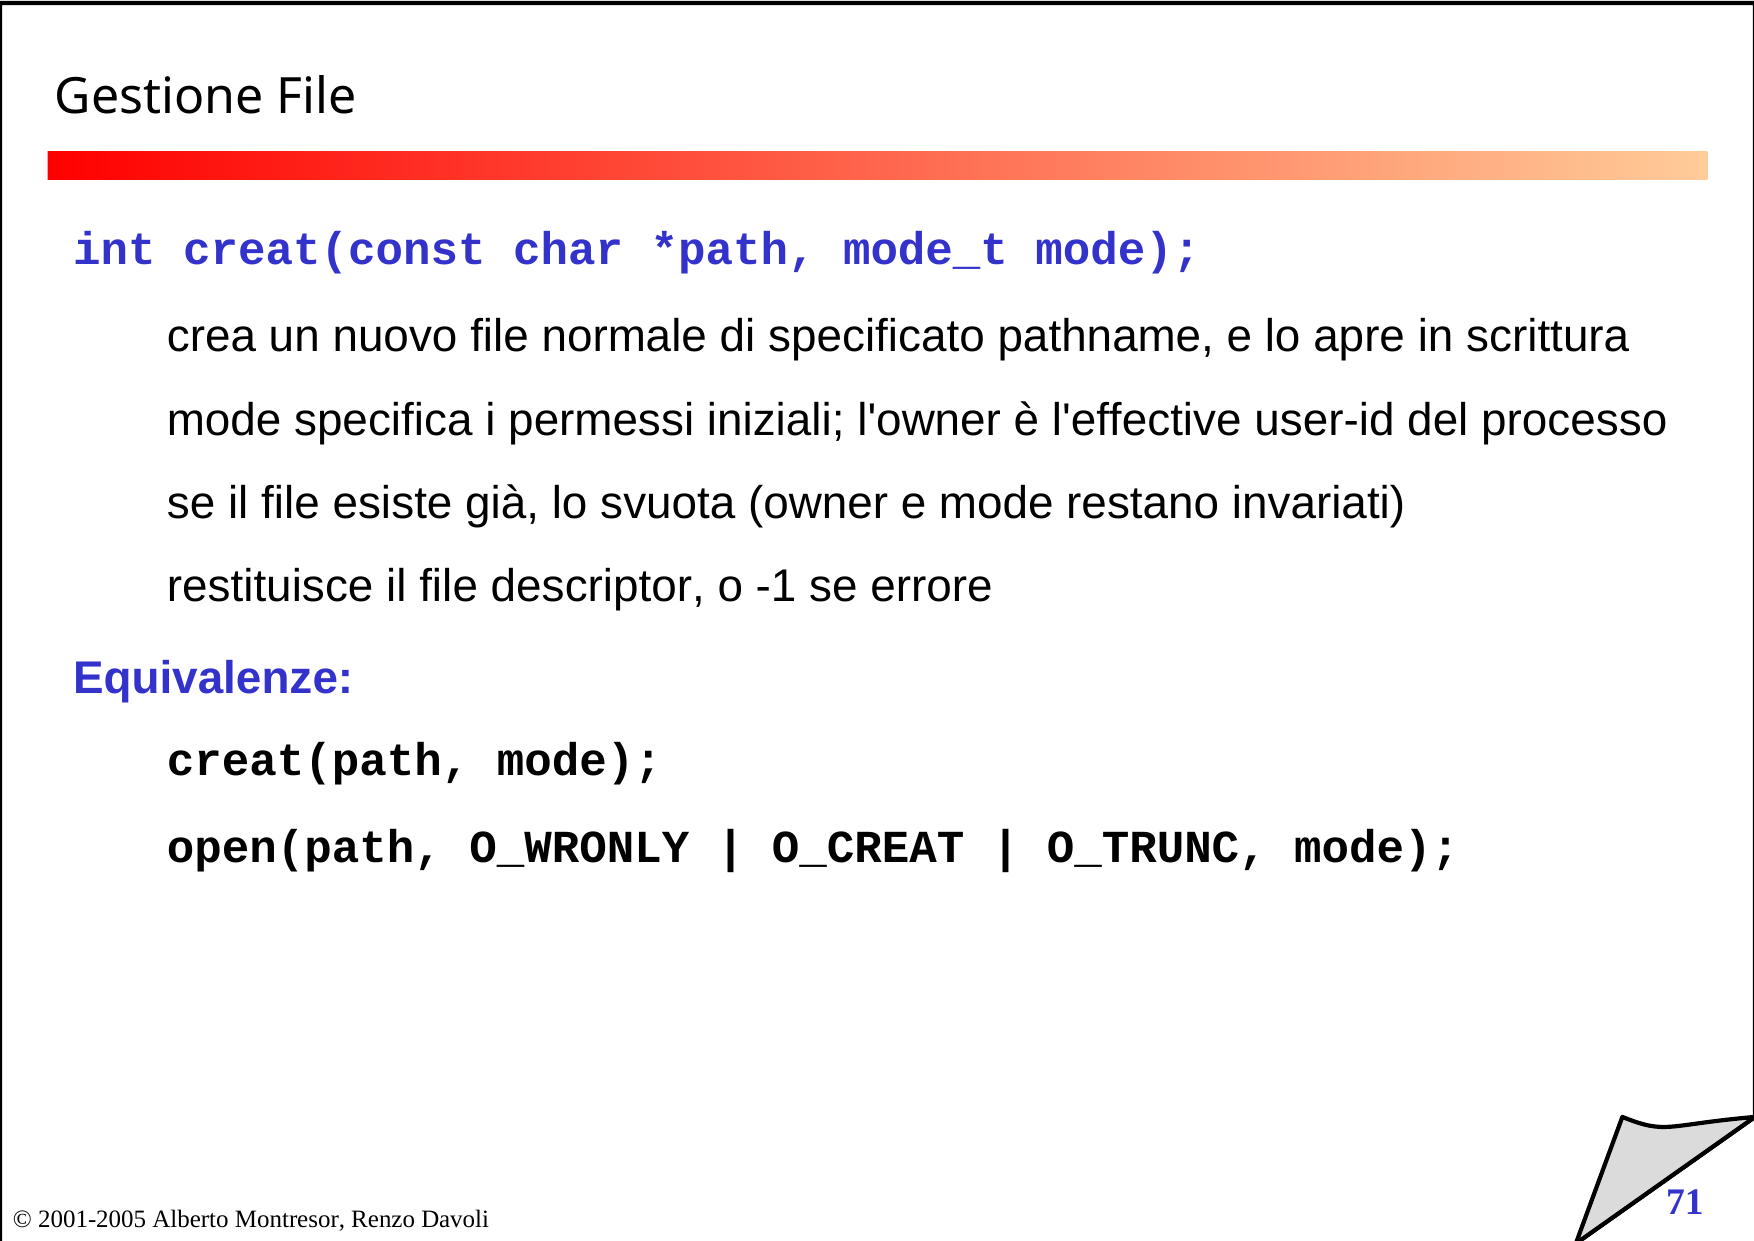

# Gestione File
int creat(const char *path, mode_t mode);
crea un nuovo file normale di specificato pathname, e lo apre in scrittura
mode specifica i permessi iniziali; l'owner è l'effective user-id del processo
se il file esiste già, lo svuota (owner e mode restano invariati)
restituisce il file descriptor, o -1 se errore
Equivalenze:
creat(path, mode);
open(path, O_WRONLY | O_CREAT | O_TRUNC, mode);